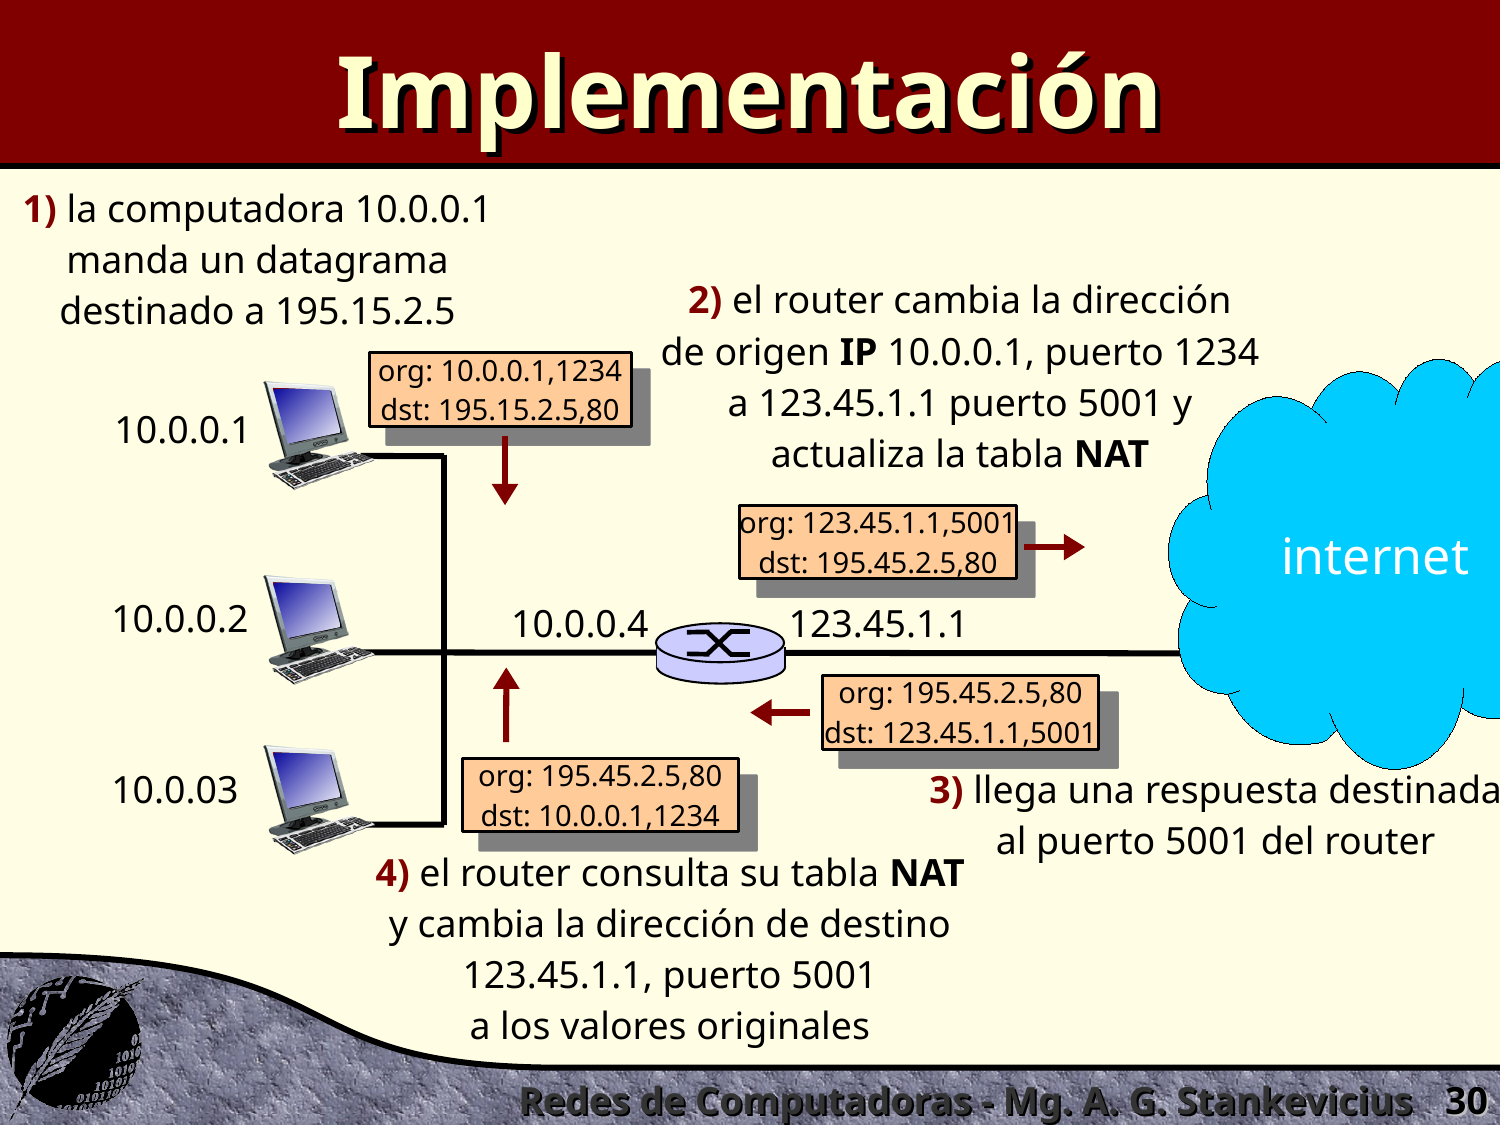

# Implementación
1) la computadora 10.0.0.1
manda un datagrama
destinado a 195.15.2.5
2) el router cambia la dirección
de origen IP 10.0.0.1, puerto 1234
a 123.45.1.1 puerto 5001 y
actualiza la tabla NAT
org: 10.0.0.1,1234
dst: 195.15.2.5,80
internet
10.0.0.1
org: 123.45.1.1,5001
dst: 195.45.2.5,80
10.0.0.2
10.0.0.4
123.45.1.1
org: 195.45.2.5,80
dst: 10.0.0.1,1234
org: 195.45.2.5,80
dst: 123.45.1.1,5001
3) llega una respuesta destinada
al puerto 5001 del router
10.0.03
4) el router consulta su tabla NAT
y cambia la dirección de destino
123.45.1.1, puerto 5001
a los valores originales
30